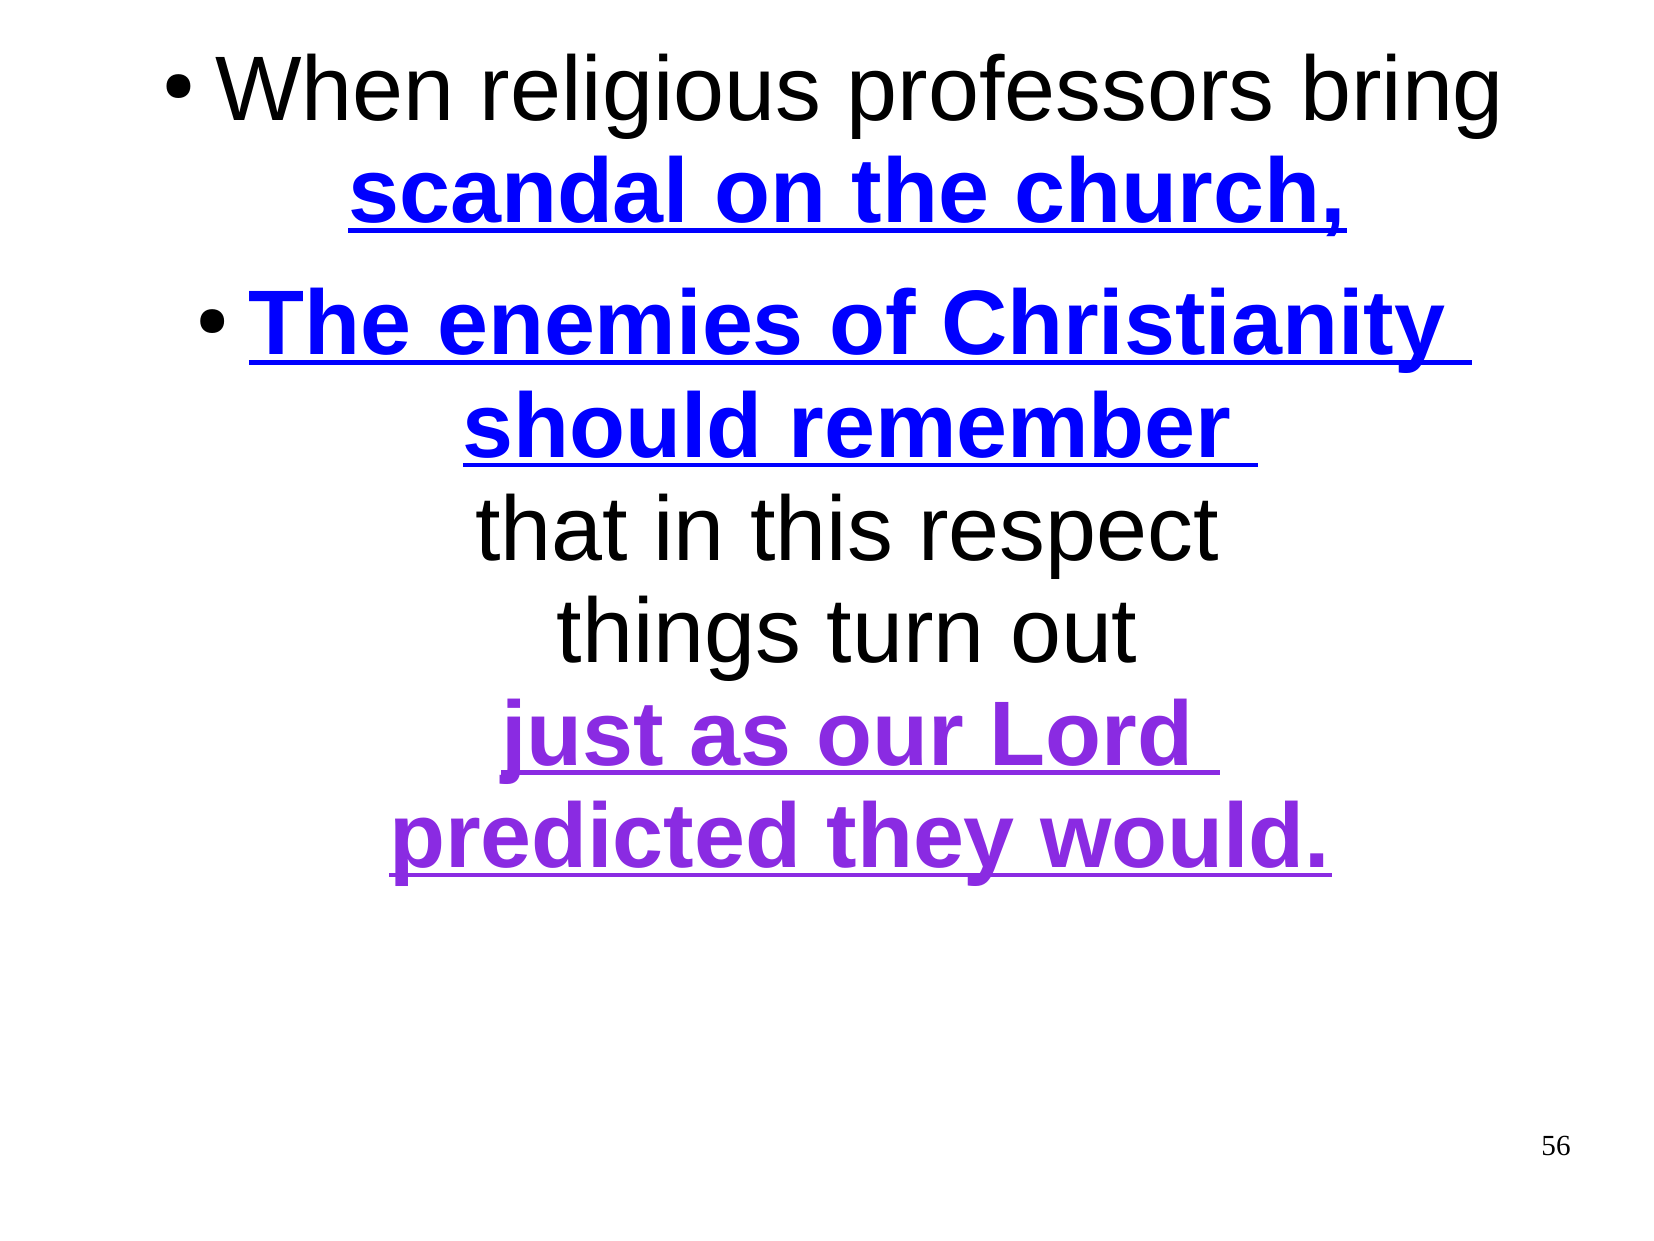

# When religious professors bring scandal on the church,
The enemies of Christianity
should remember
that in this respect
things turn out
just as our Lord
predicted they would.
56